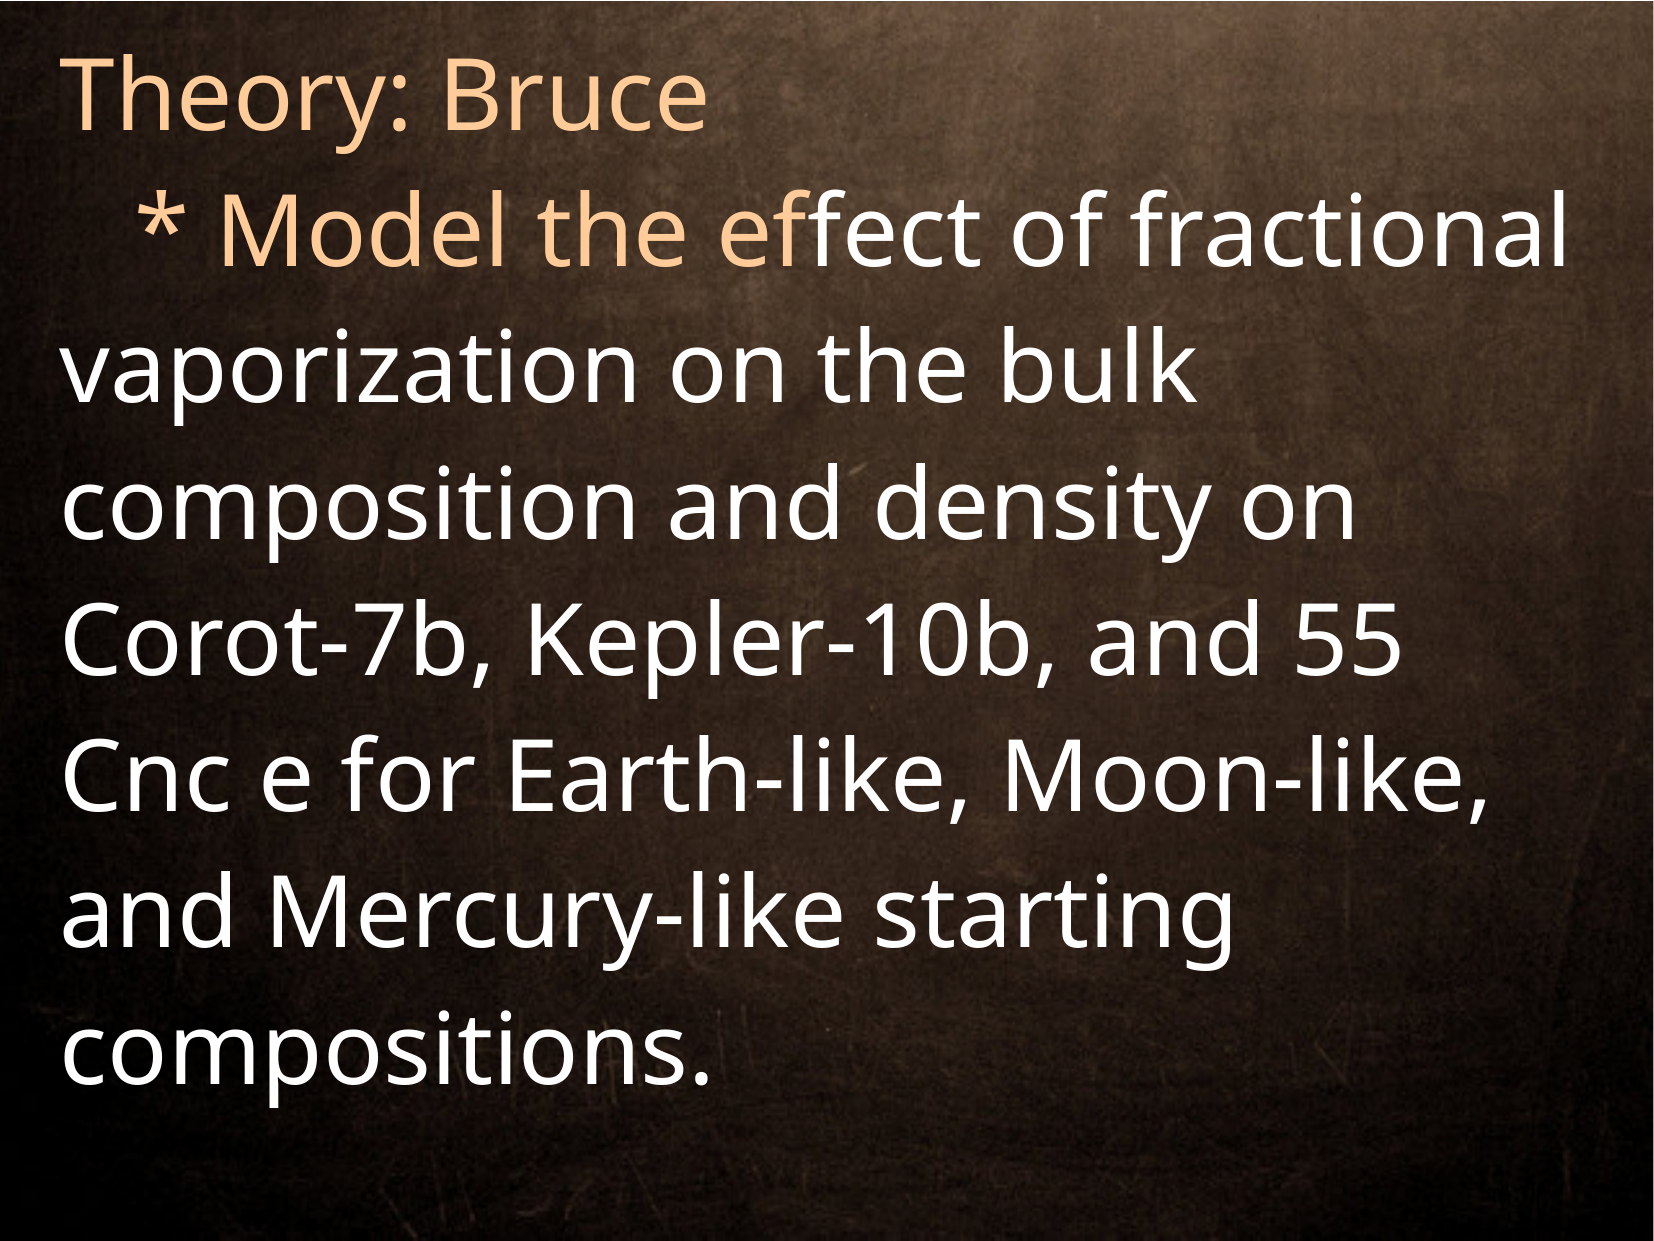

Theory: Bruce
	* Model the effect of fractional vaporization on the bulk composition and density on Corot-7b, Kepler-10b, and 55 Cnc e for Earth-like, Moon-like, and Mercury-like starting compositions.